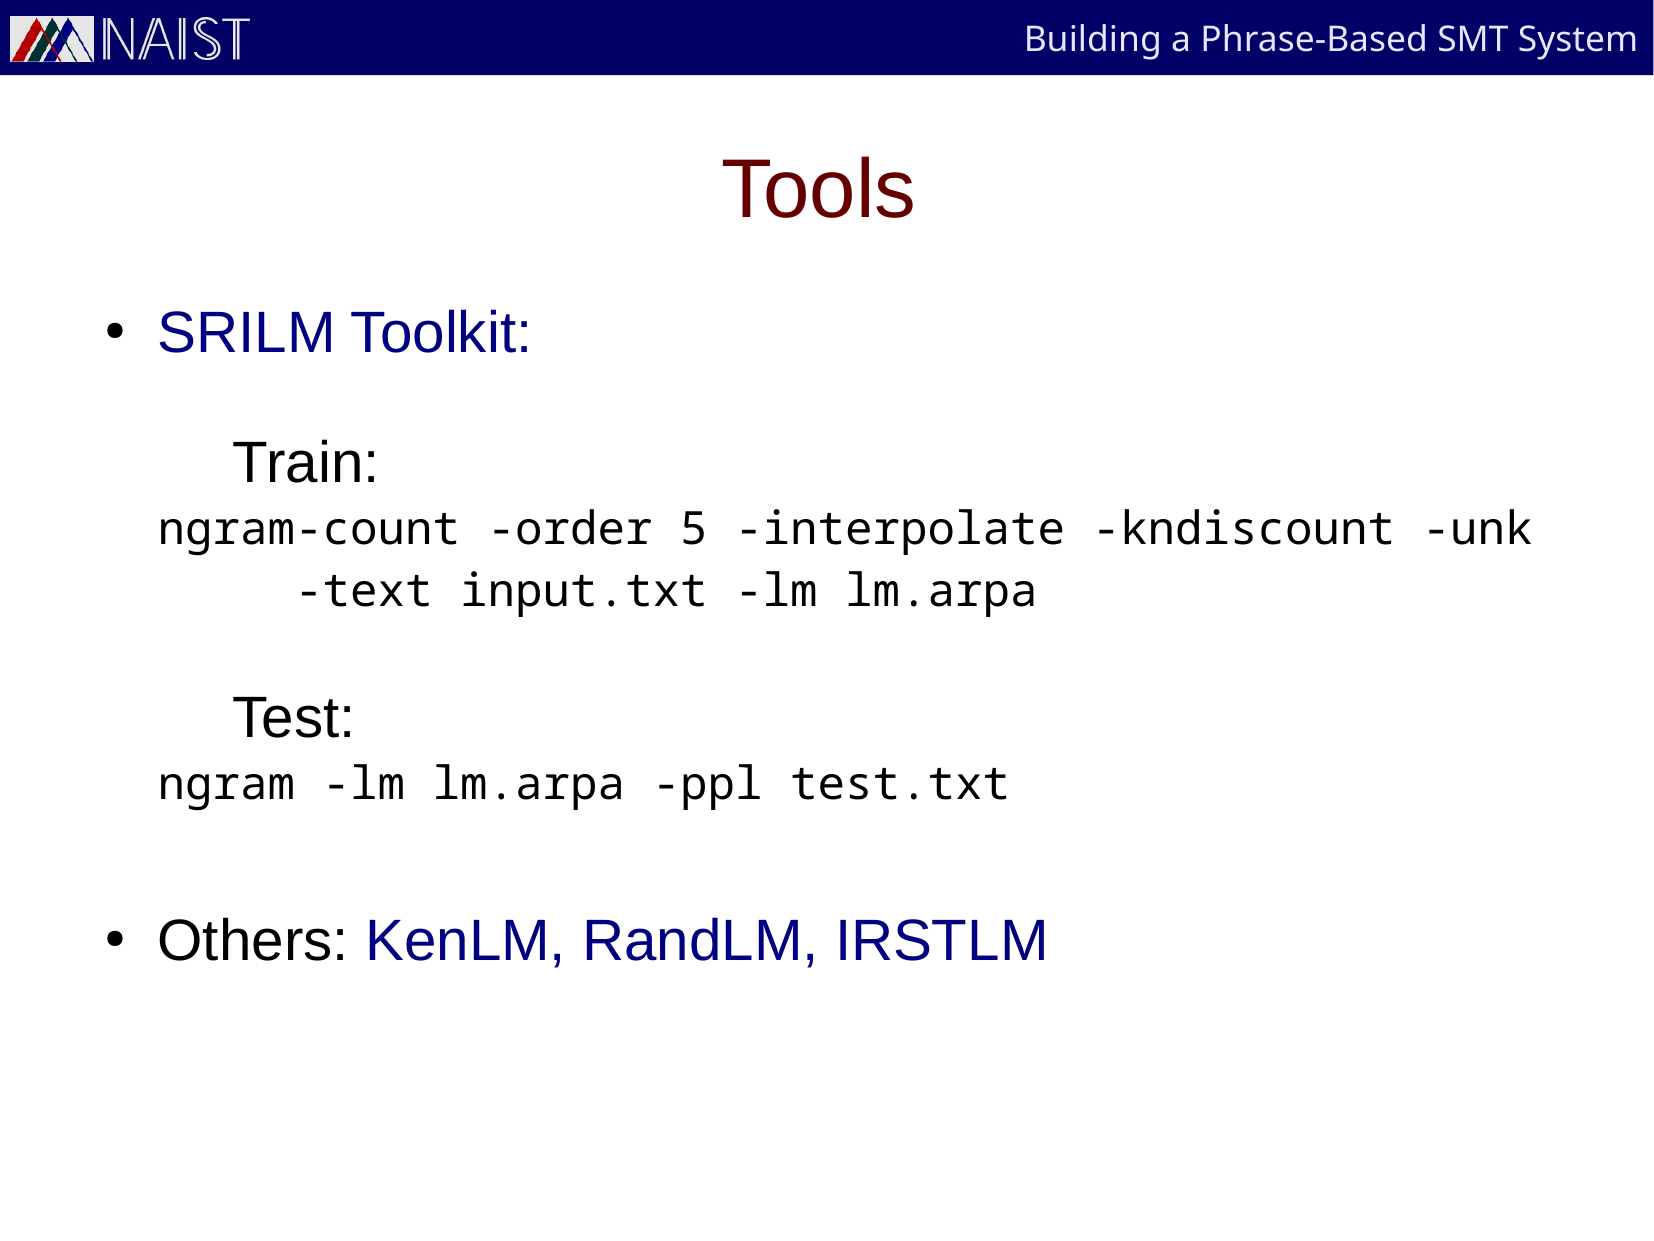

# Tools
SRILM Toolkit:
	Train:
ngram-count -order 5 -interpolate -kndiscount -unk
 -text input.txt -lm lm.arpa
	Test:
ngram -lm lm.arpa -ppl test.txt
Others: KenLM, RandLM, IRSTLM